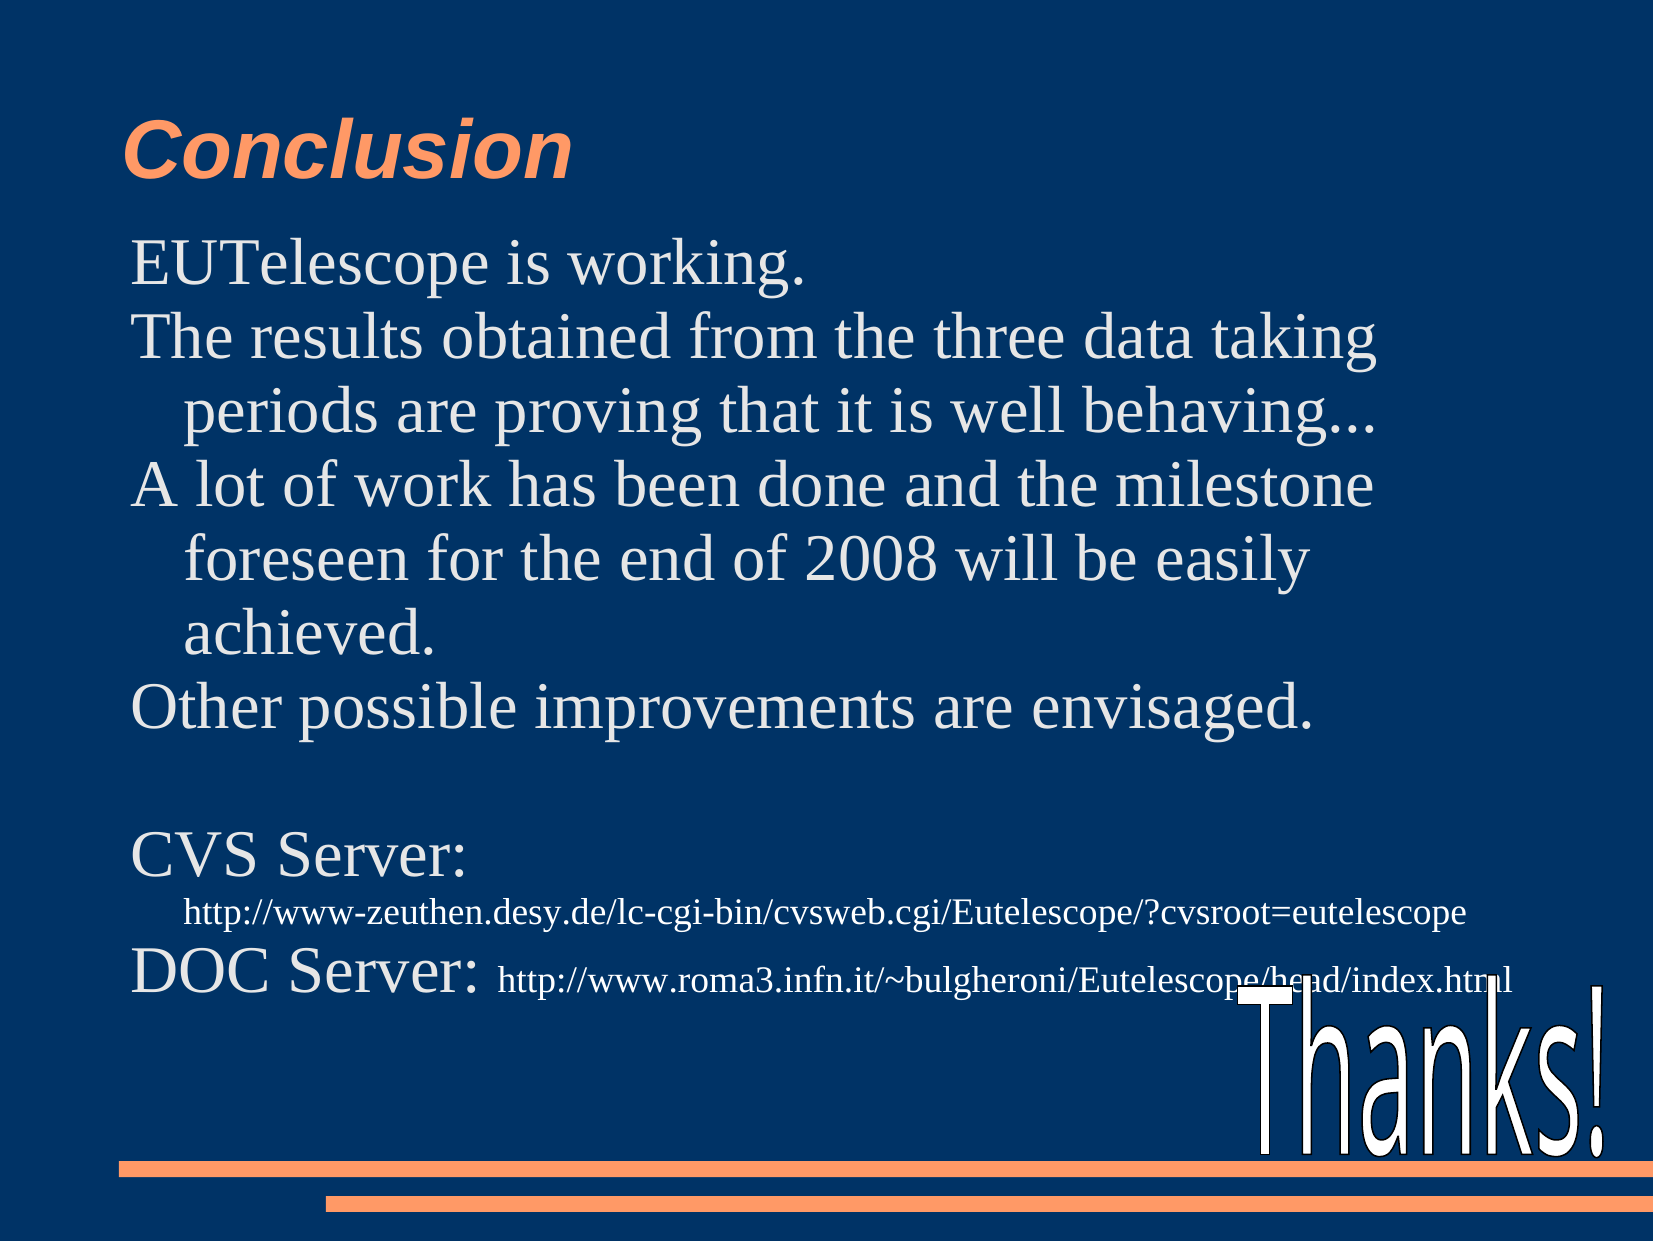

# Conclusion
EUTelescope is working.
The results obtained from the three data taking periods are proving that it is well behaving...
A lot of work has been done and the milestone foreseen for the end of 2008 will be easily achieved.
Other possible improvements are envisaged.
CVS Server: http://www-zeuthen.desy.de/lc-cgi-bin/cvsweb.cgi/Eutelescope/?cvsroot=eutelescope
DOC Server: http://www.roma3.infn.it/~bulgheroni/Eutelescope/head/index.html
Thanks!